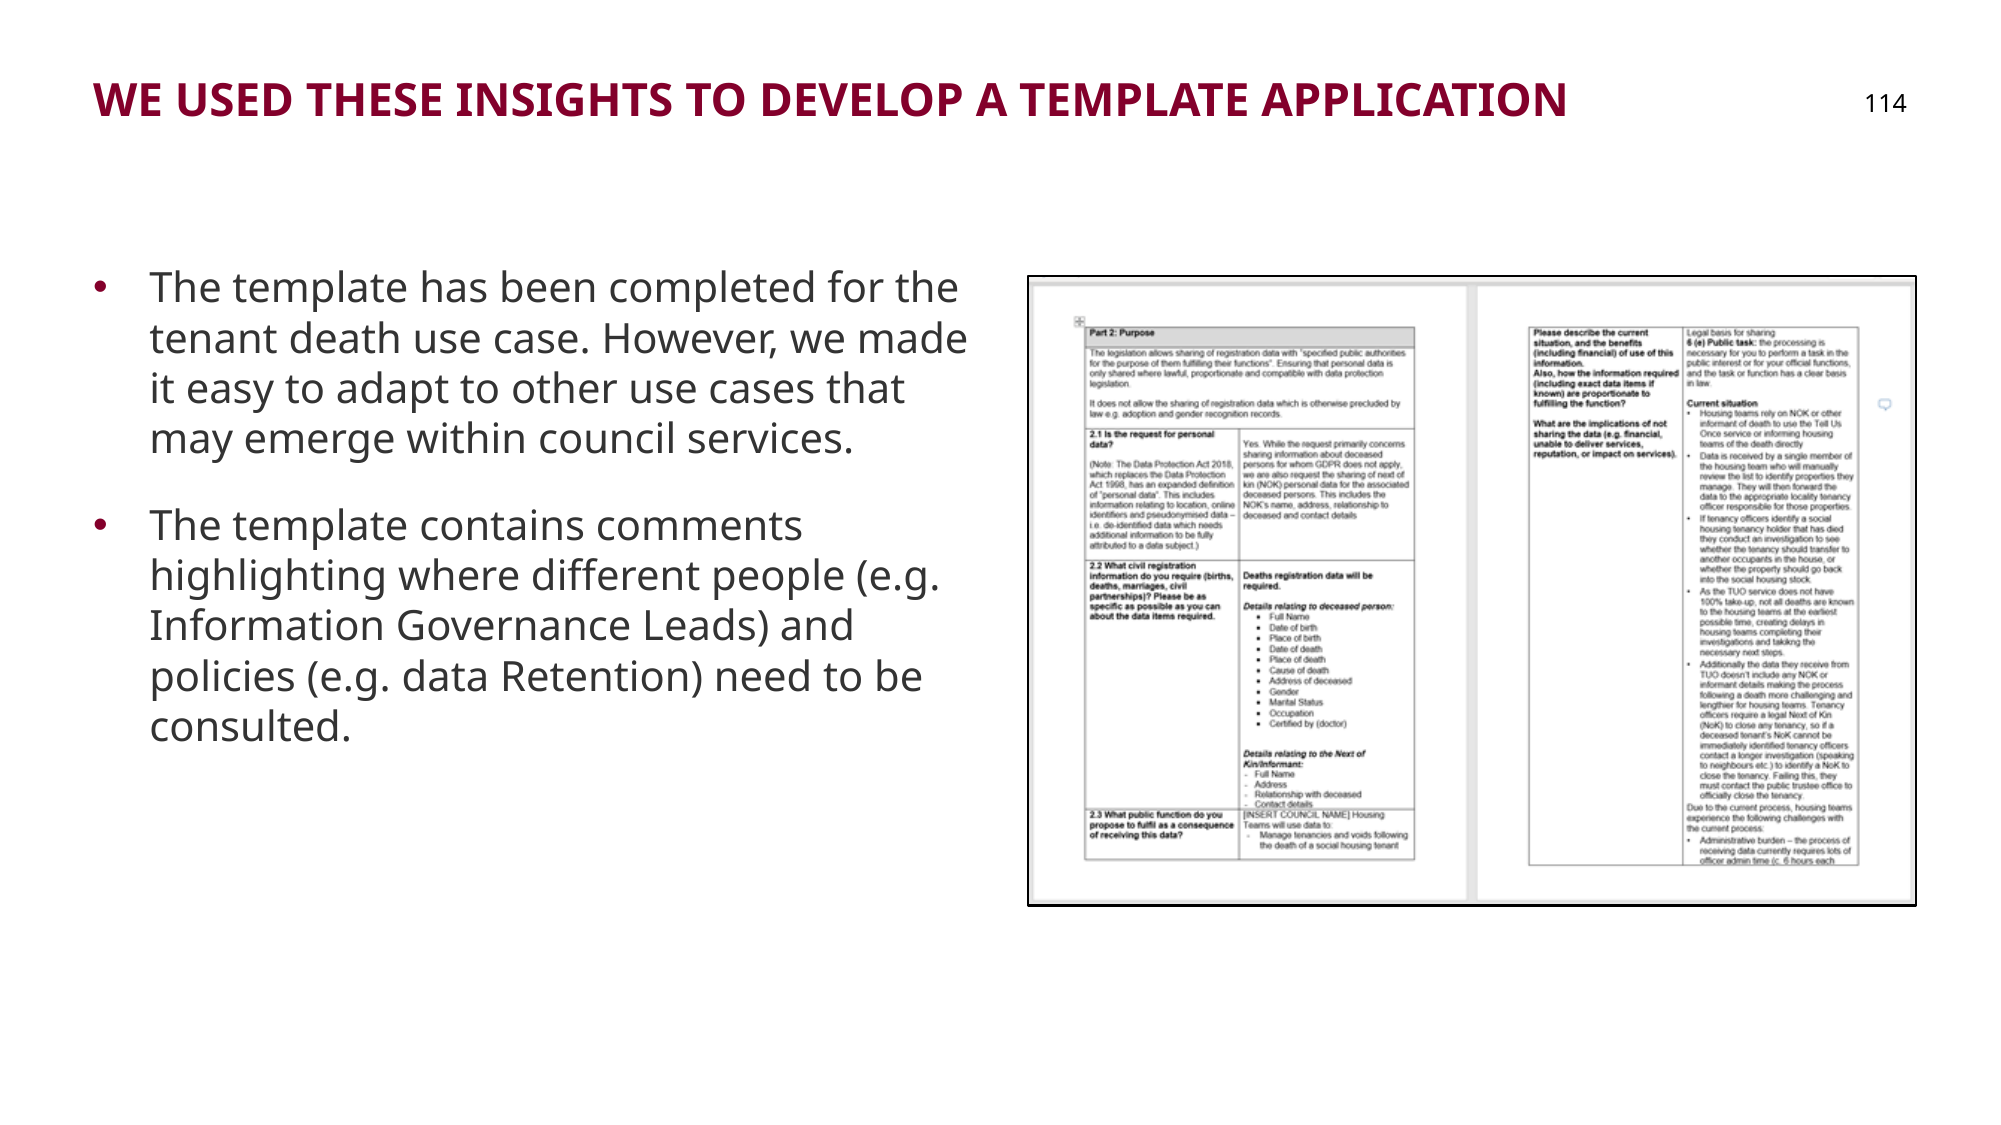

# WE USED THESE INSIGHTS TO DEVELOP A TEMPLATE APPLICATION
The template has been completed for the tenant death use case. However, we made it easy to adapt to other use cases that may emerge within council services.
The template contains comments highlighting where different people (e.g. Information Governance Leads) and policies (e.g. data Retention) need to be consulted.